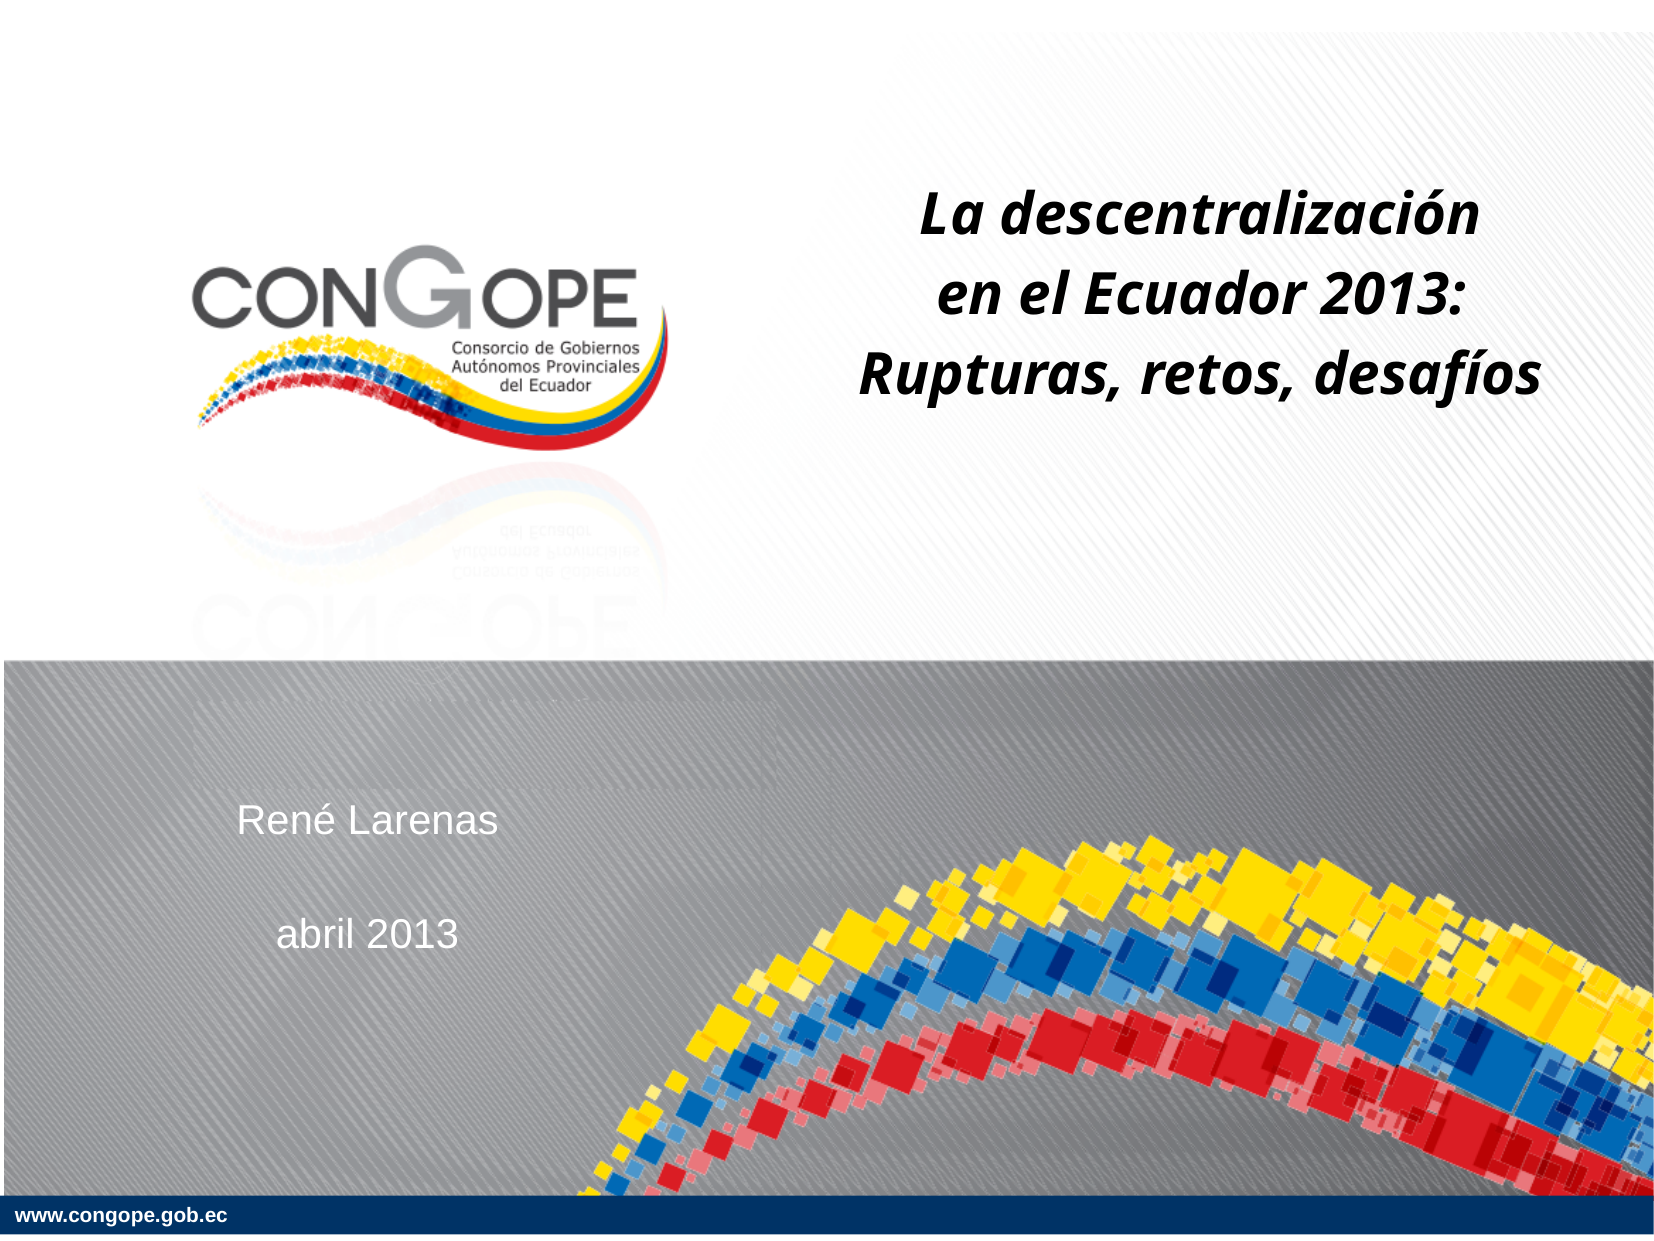

La descentralización
en el Ecuador 2013:
Rupturas, retos, desafíos
René Larenas
abril 2013